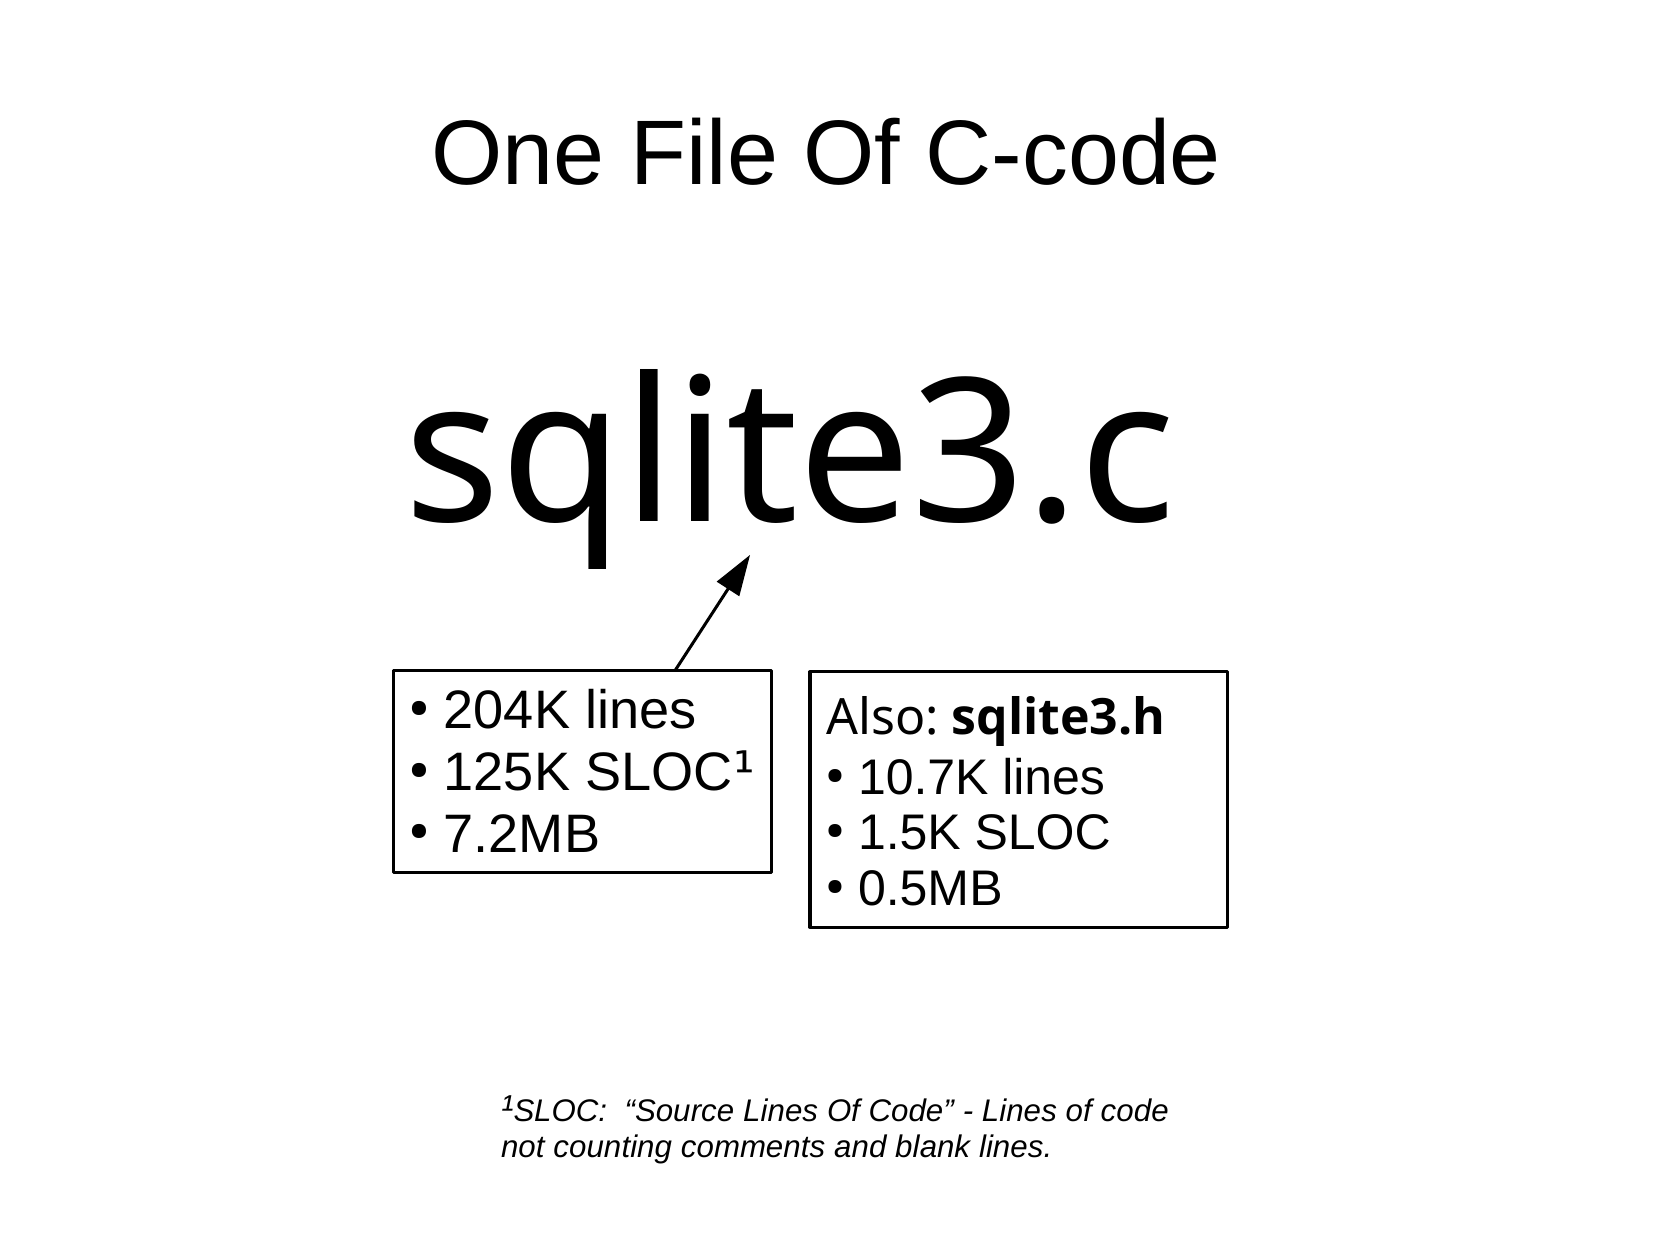

# One File Of C-code
sqlite3.c
 204K lines
 125K SLOC¹
 7.2MB
Also: sqlite3.h
 10.7K lines
 1.5K SLOC
 0.5MB
¹SLOC: “Source Lines Of Code” - Lines of code
not counting comments and blank lines.